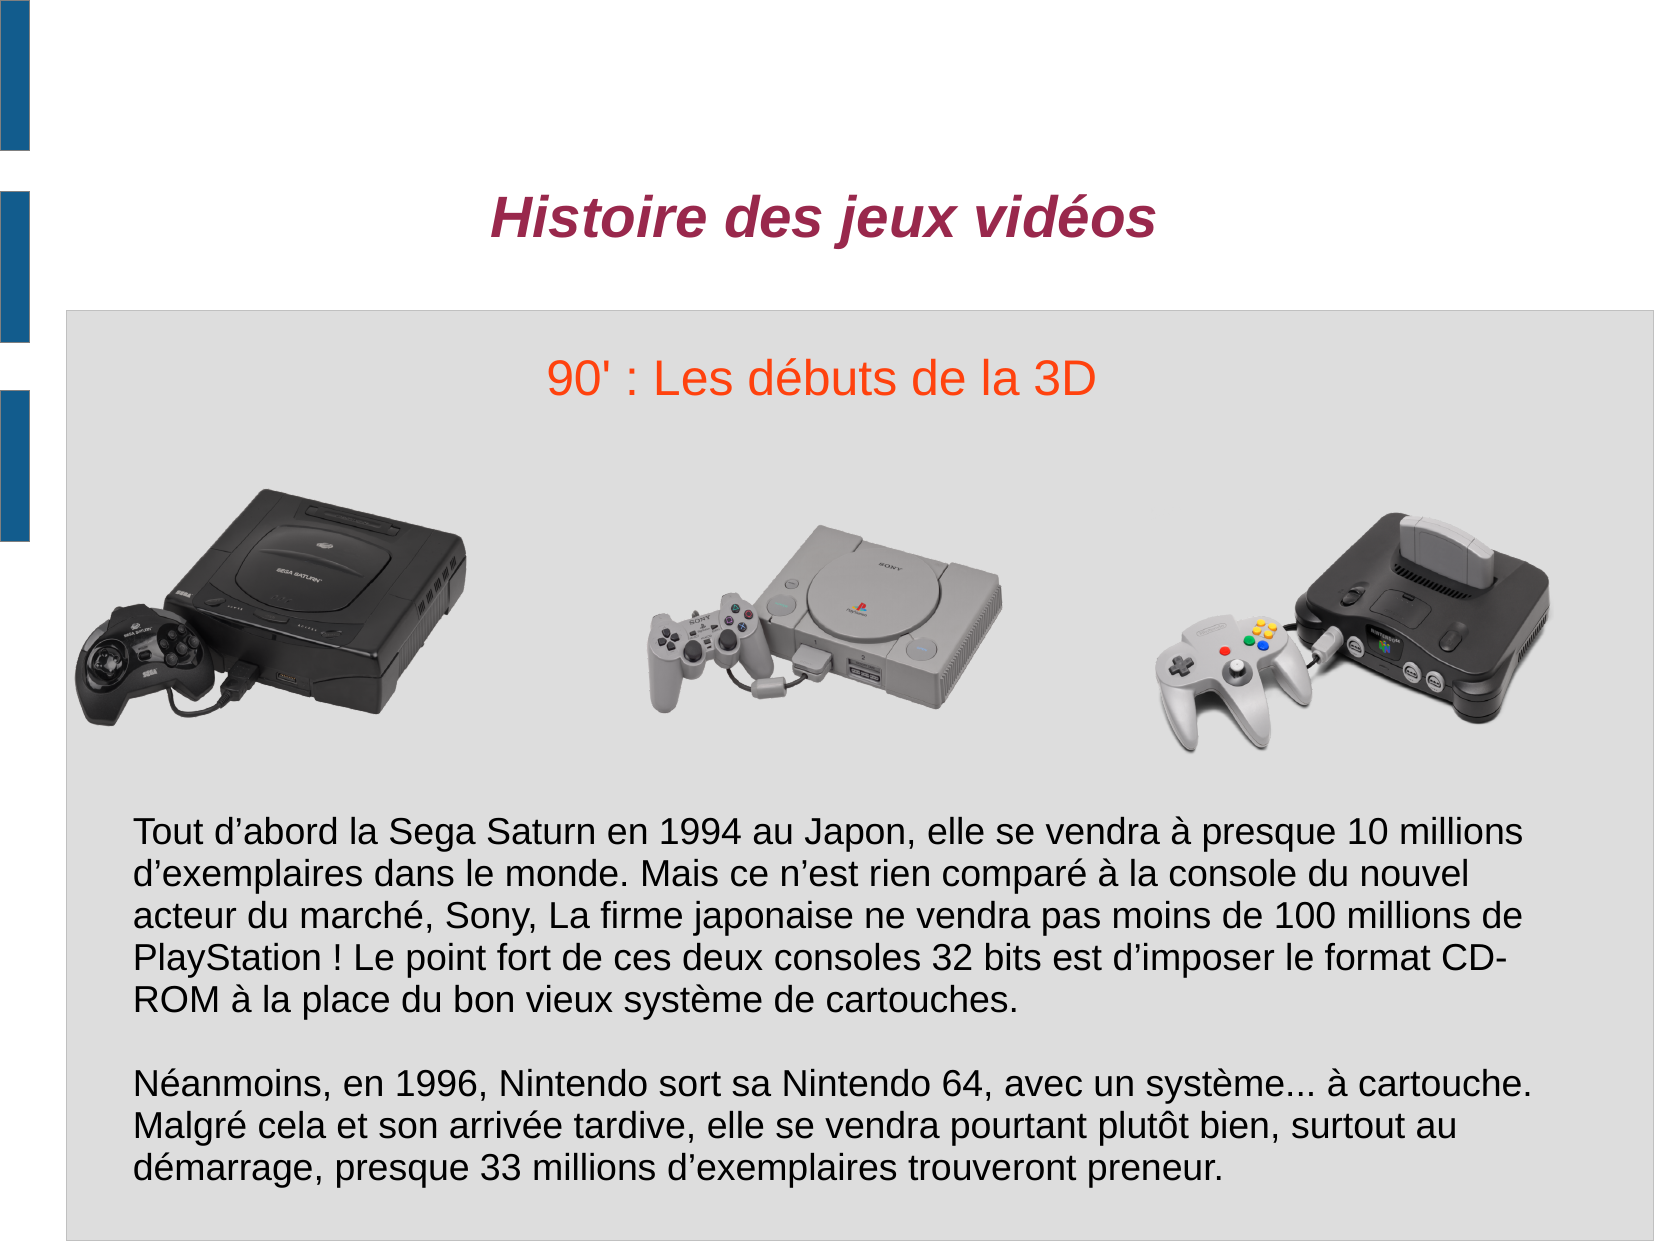

Histoire des jeux vidéos
90' : Les débuts de la 3D
Tout d’abord la Sega Saturn en 1994 au Japon, elle se vendra à presque 10 millions d’exemplaires dans le monde. Mais ce n’est rien comparé à la console du nouvel acteur du marché, Sony, La firme japonaise ne vendra pas moins de 100 millions de PlayStation ! Le point fort de ces deux consoles 32 bits est d’imposer le format CD-ROM à la place du bon vieux système de cartouches.
Néanmoins, en 1996, Nintendo sort sa Nintendo 64, avec un système... à cartouche. Malgré cela et son arrivée tardive, elle se vendra pourtant plutôt bien, surtout au démarrage, presque 33 millions d’exemplaires trouveront preneur.